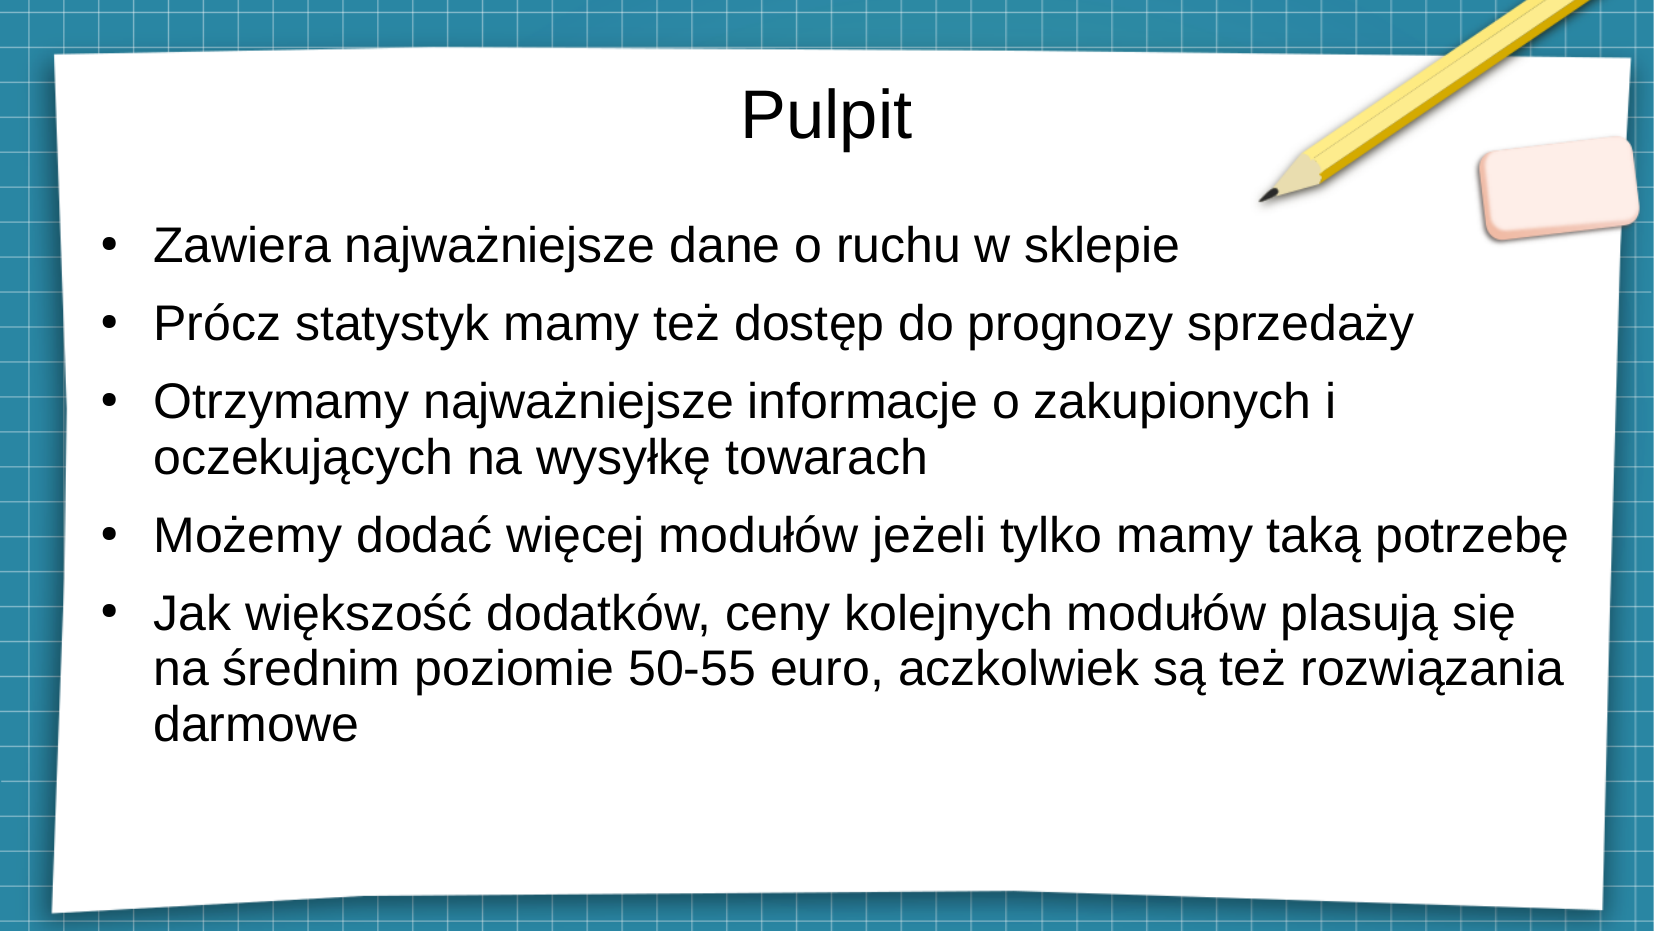

# Pulpit
Zawiera najważniejsze dane o ruchu w sklepie
Prócz statystyk mamy też dostęp do prognozy sprzedaży
Otrzymamy najważniejsze informacje o zakupionych i oczekujących na wysyłkę towarach
Możemy dodać więcej modułów jeżeli tylko mamy taką potrzebę
Jak większość dodatków, ceny kolejnych modułów plasują się na średnim poziomie 50-55 euro, aczkolwiek są też rozwiązania darmowe